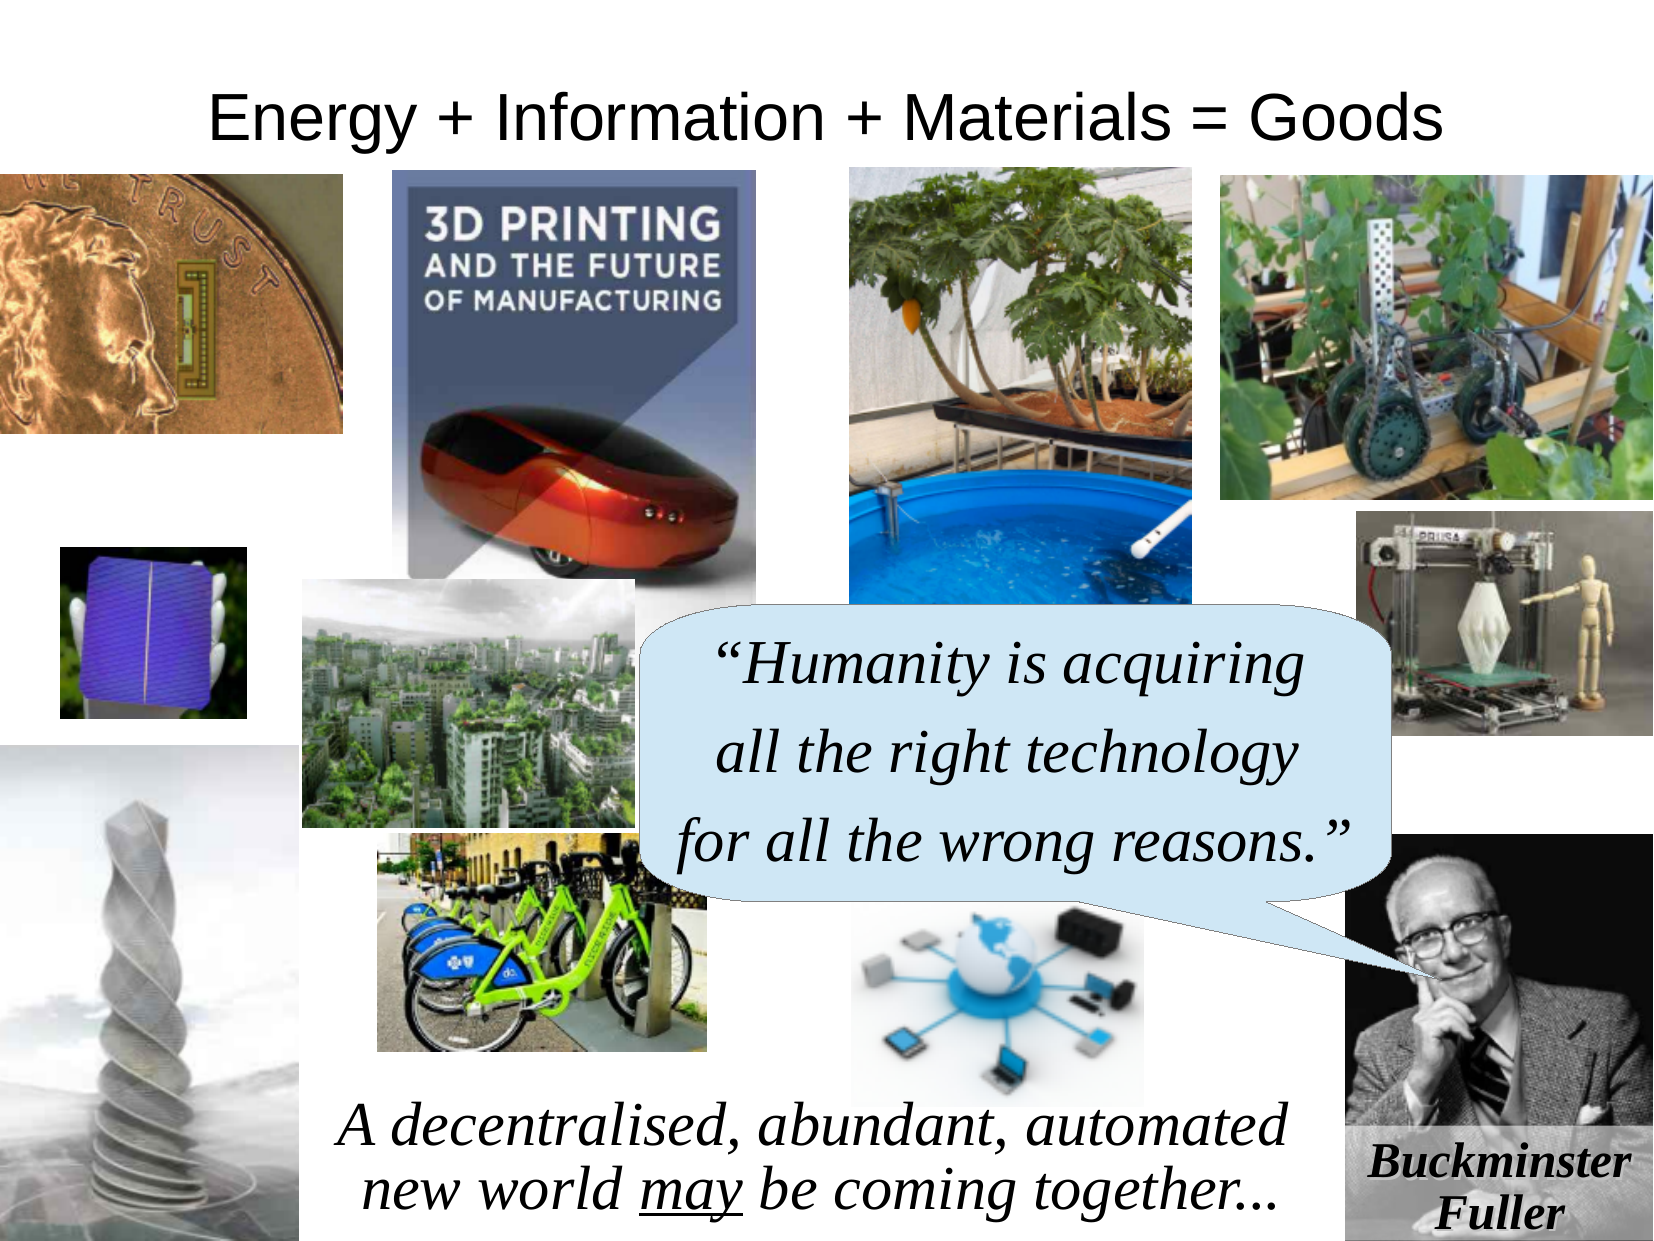

# Energy + Information + Materials = Goods
“Humanity is acquiring
all the right technology
for all the wrong reasons.”
A decentralised, abundant, automated new world may be coming together...
Buckminster Fuller